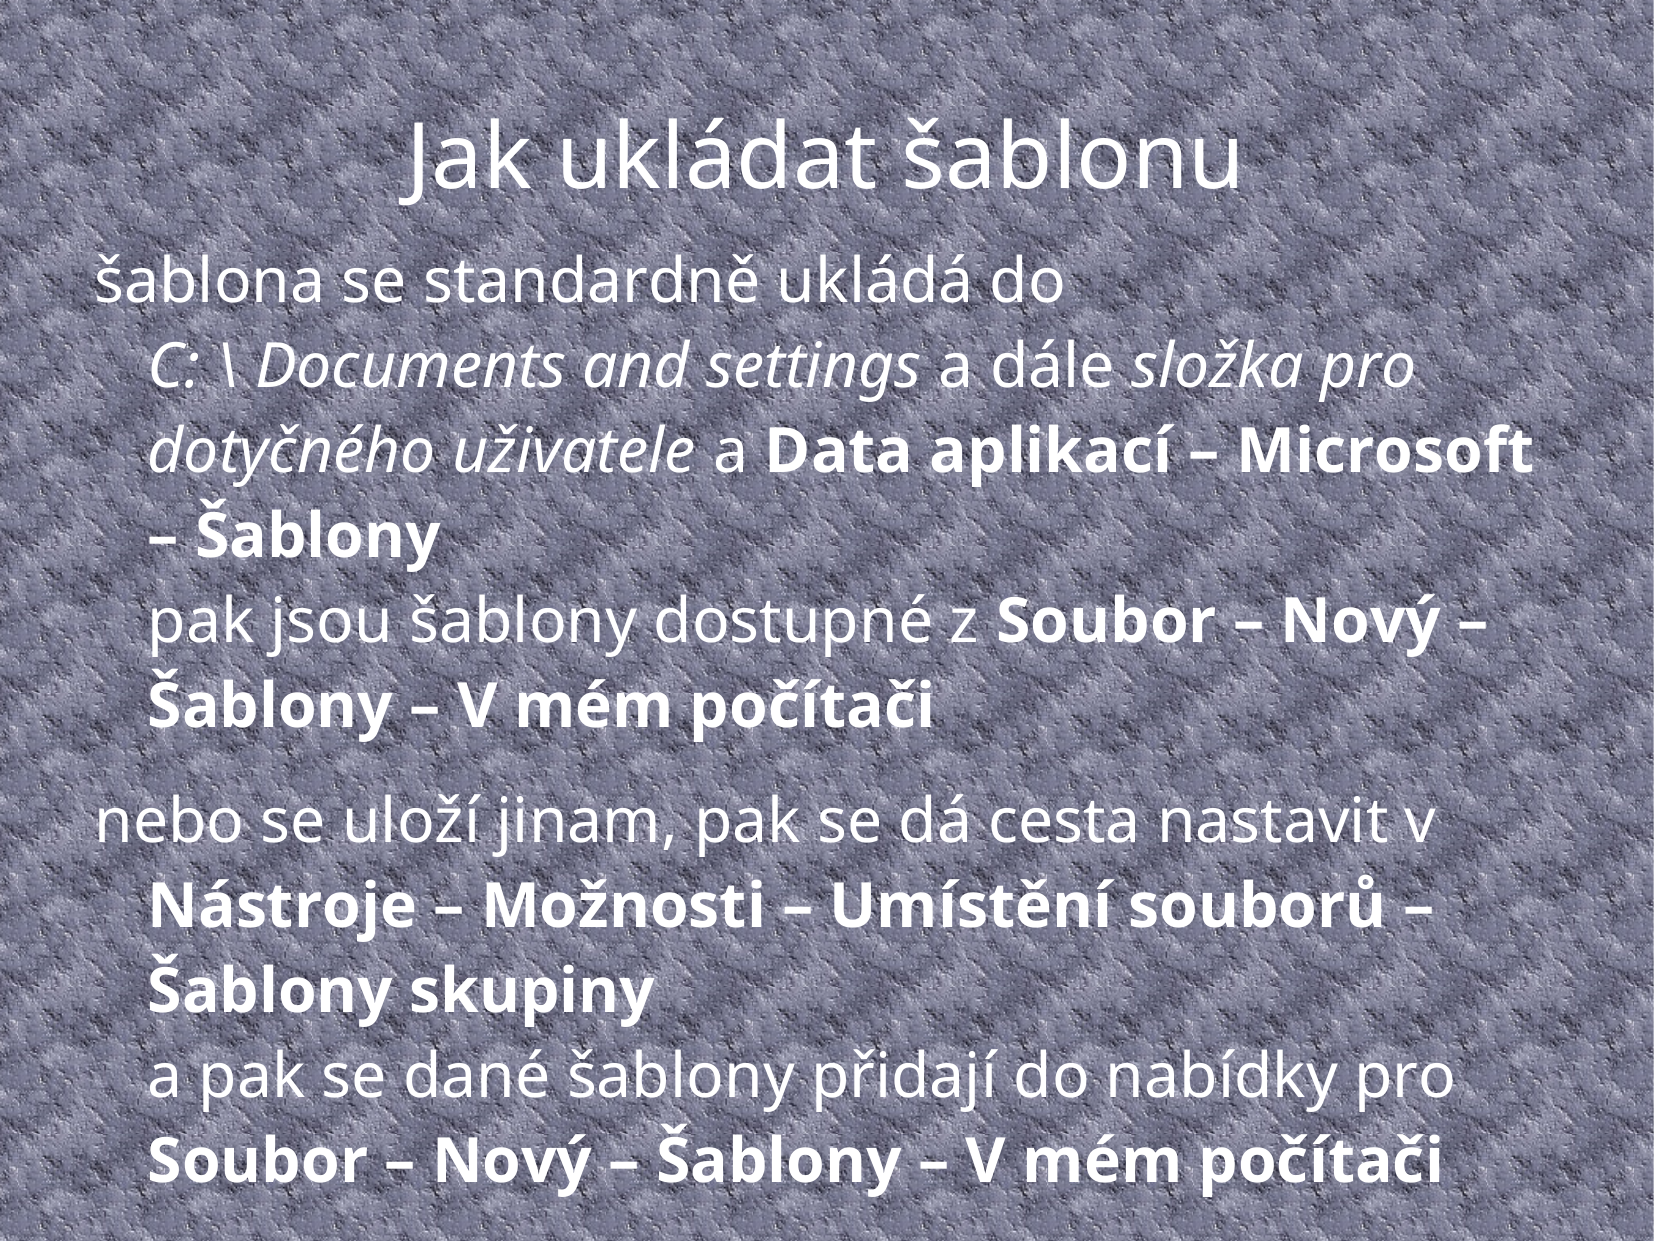

# Jak ukládat šablonu
šablona se standardně ukládá do
C: \ Documents and settings a dále složka pro dotyčného uživatele a Data aplikací – Microsoft – Šablony
pak jsou šablony dostupné z Soubor – Nový – Šablony – V mém počítači
nebo se uloží jinam, pak se dá cesta nastavit v Nástroje – Možnosti – Umístění souborů – Šablony skupiny
a pak se dané šablony přidají do nabídky pro Soubor – Nový – Šablony – V mém počítači